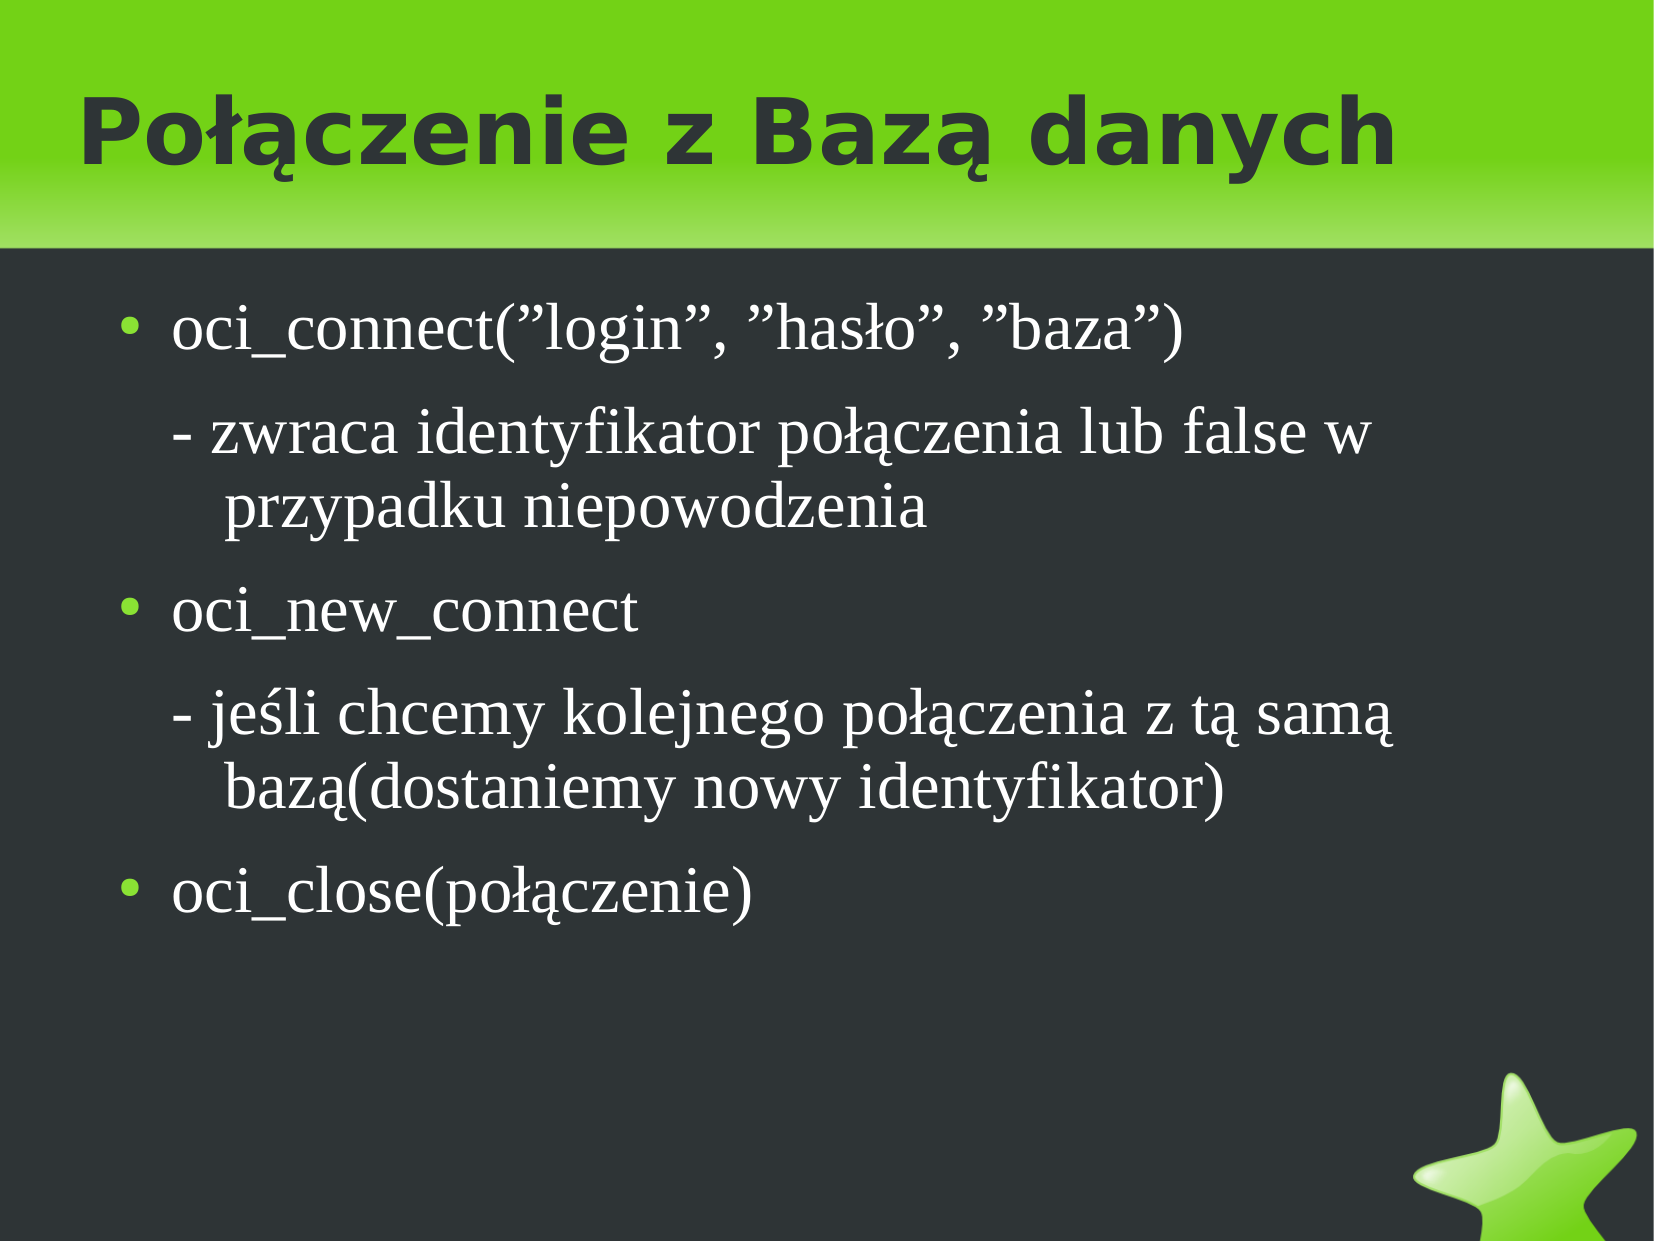

# Połączenie z Bazą danych
oci_connect(”login”, ”hasło”, ”baza”)
- zwraca identyfikator połączenia lub false w przypadku niepowodzenia
oci_new_connect
- jeśli chcemy kolejnego połączenia z tą samą bazą(dostaniemy nowy identyfikator)
oci_close(połączenie)